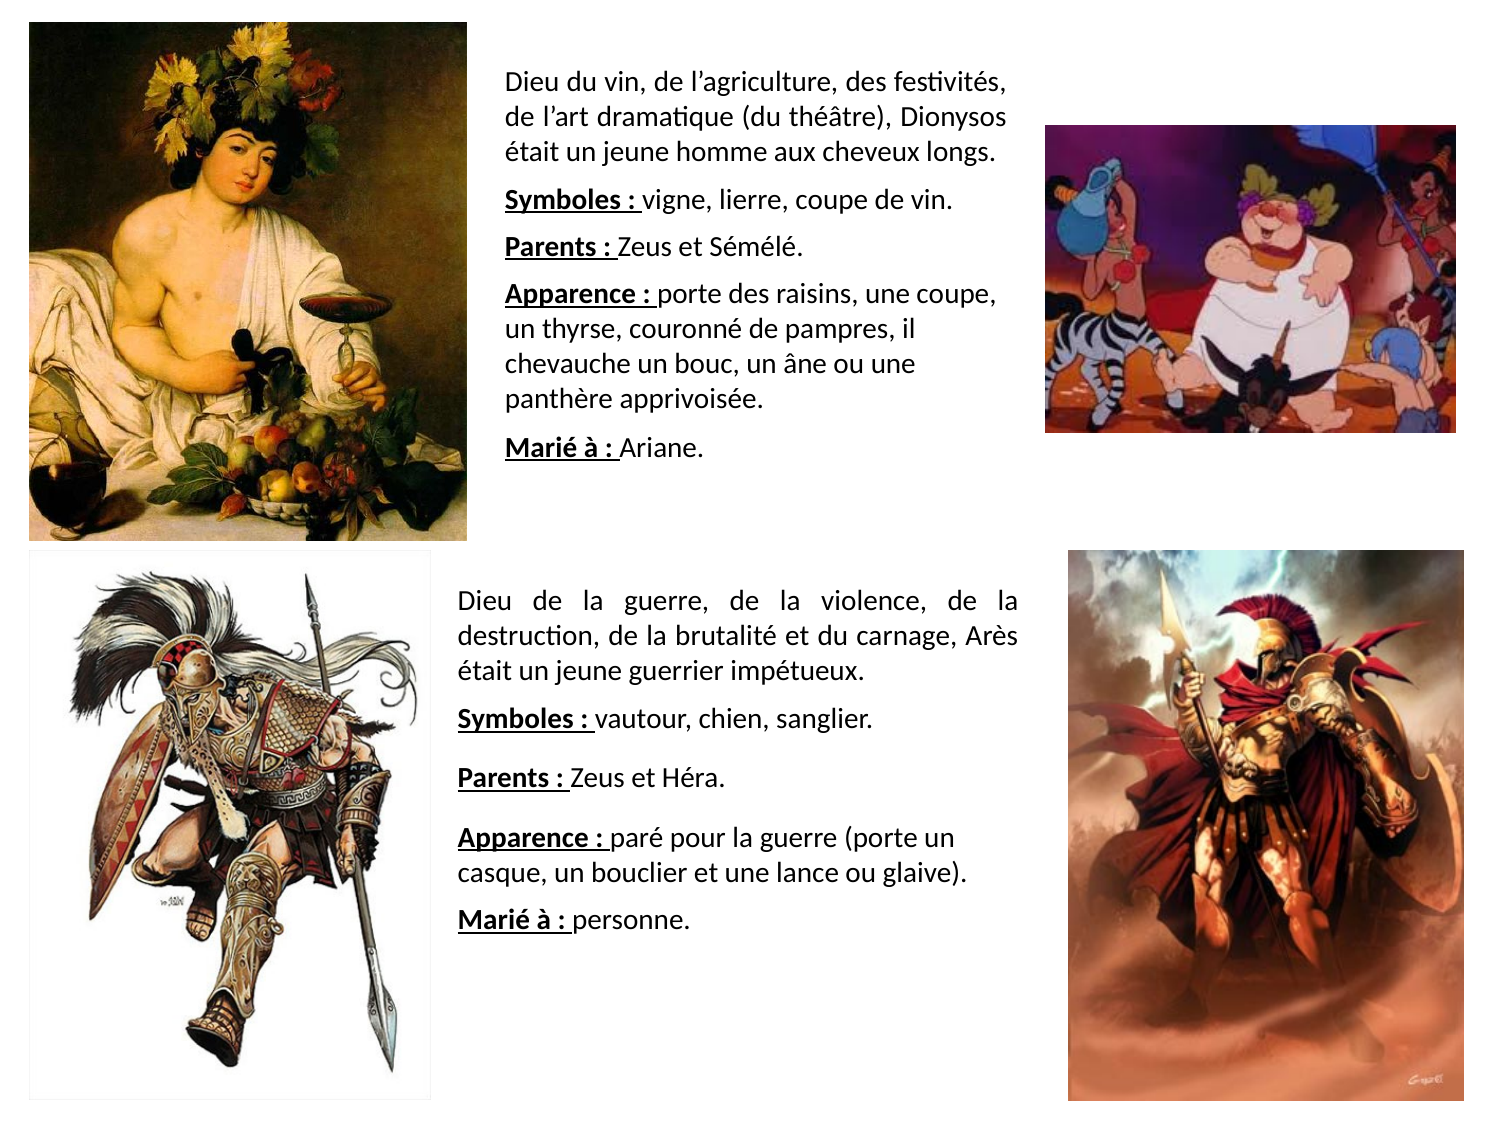

Dieu du vin, de l’agriculture, des festivités, de l’art dramatique (du théâtre), Dionysos était un jeune homme aux cheveux longs.
Symboles : vigne, lierre, coupe de vin.
Parents : Zeus et Sémélé.
Apparence : porte des raisins, une coupe, un thyrse, couronné de pampres, il chevauche un bouc, un âne ou une panthère apprivoisée.
Marié à : Ariane.
Dieu de la guerre, de la violence, de la destruction, de la brutalité et du carnage, Arès était un jeune guerrier impétueux.
Symboles : vautour, chien, sanglier.
Parents : Zeus et Héra.
Apparence : paré pour la guerre (porte un casque, un bouclier et une lance ou glaive).
Marié à : personne.